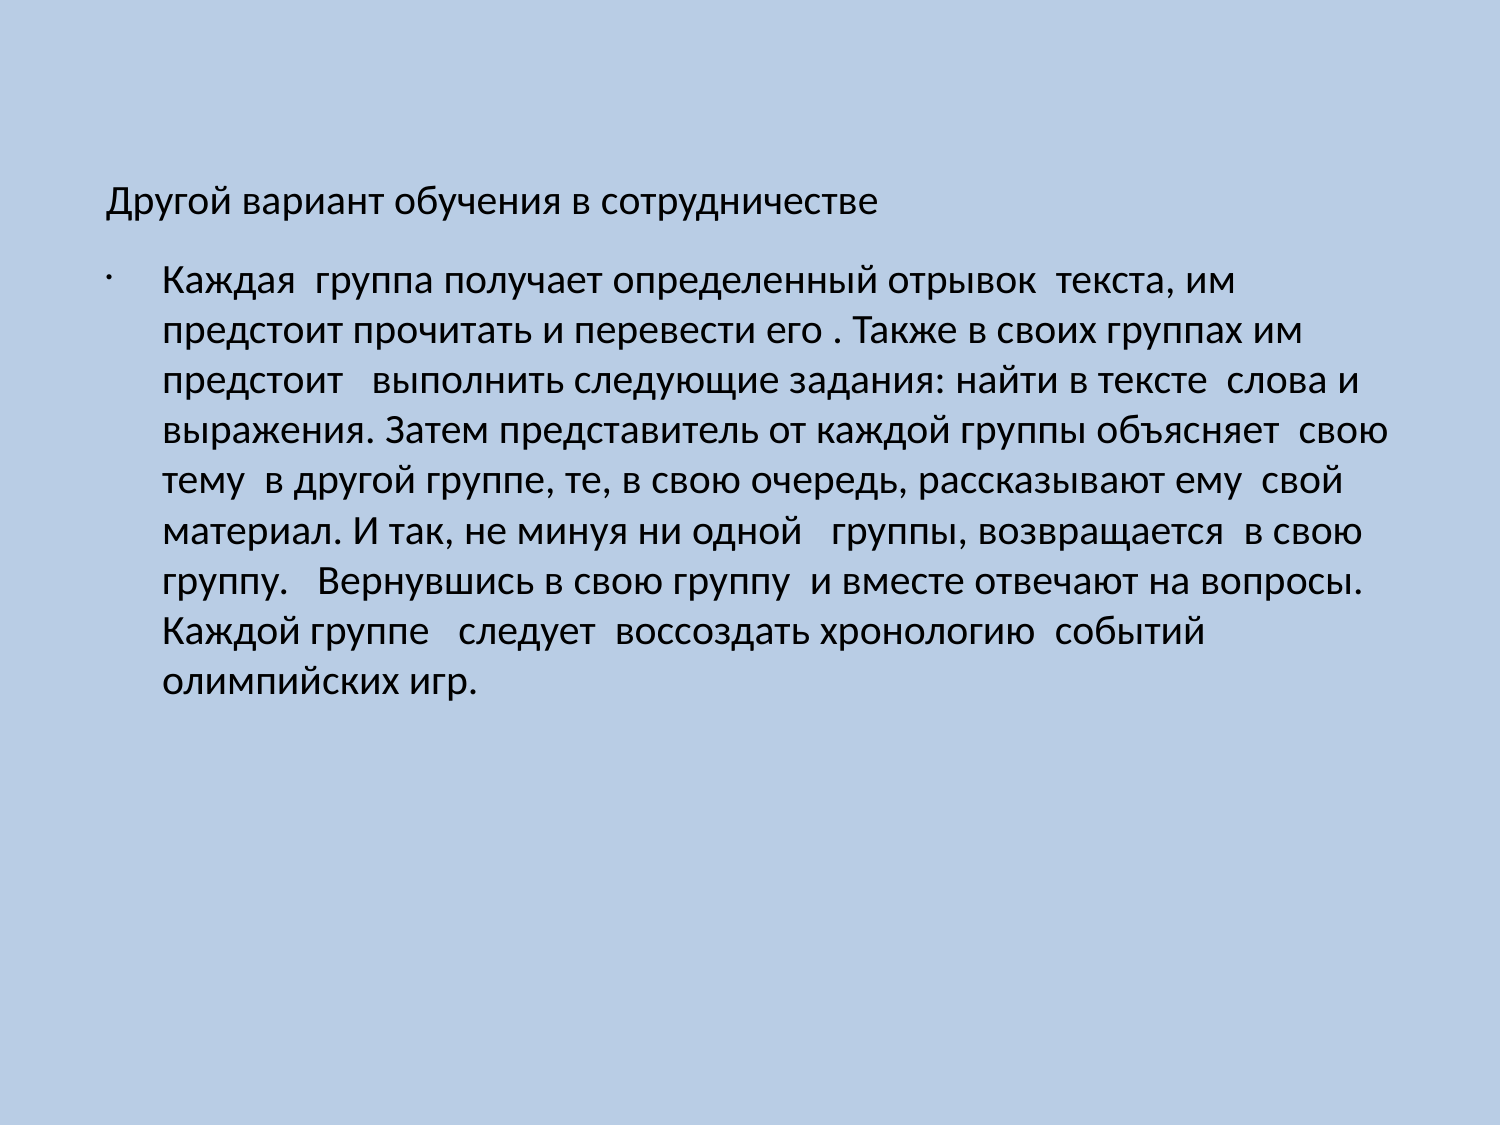

Технология обучения в сотрудничестве
# Другой вариант обучения в сотрудничестве
Каждая группа получает определенный отрывок текста, им предстоит прочитать и перевести его . Также в своих группах им предстоит выполнить следующие задания: найти в тексте слова и выражения. Затем представитель от каждой группы объясняет свою тему в другой группе, те, в свою очередь, рассказывают ему свой материал. И так, не минуя ни одной группы, возвращается в свою группу. Вернувшись в свою группу и вместе отвечают на вопросы. Каждой группе следует воссоздать хронологию событий олимпийских игр.